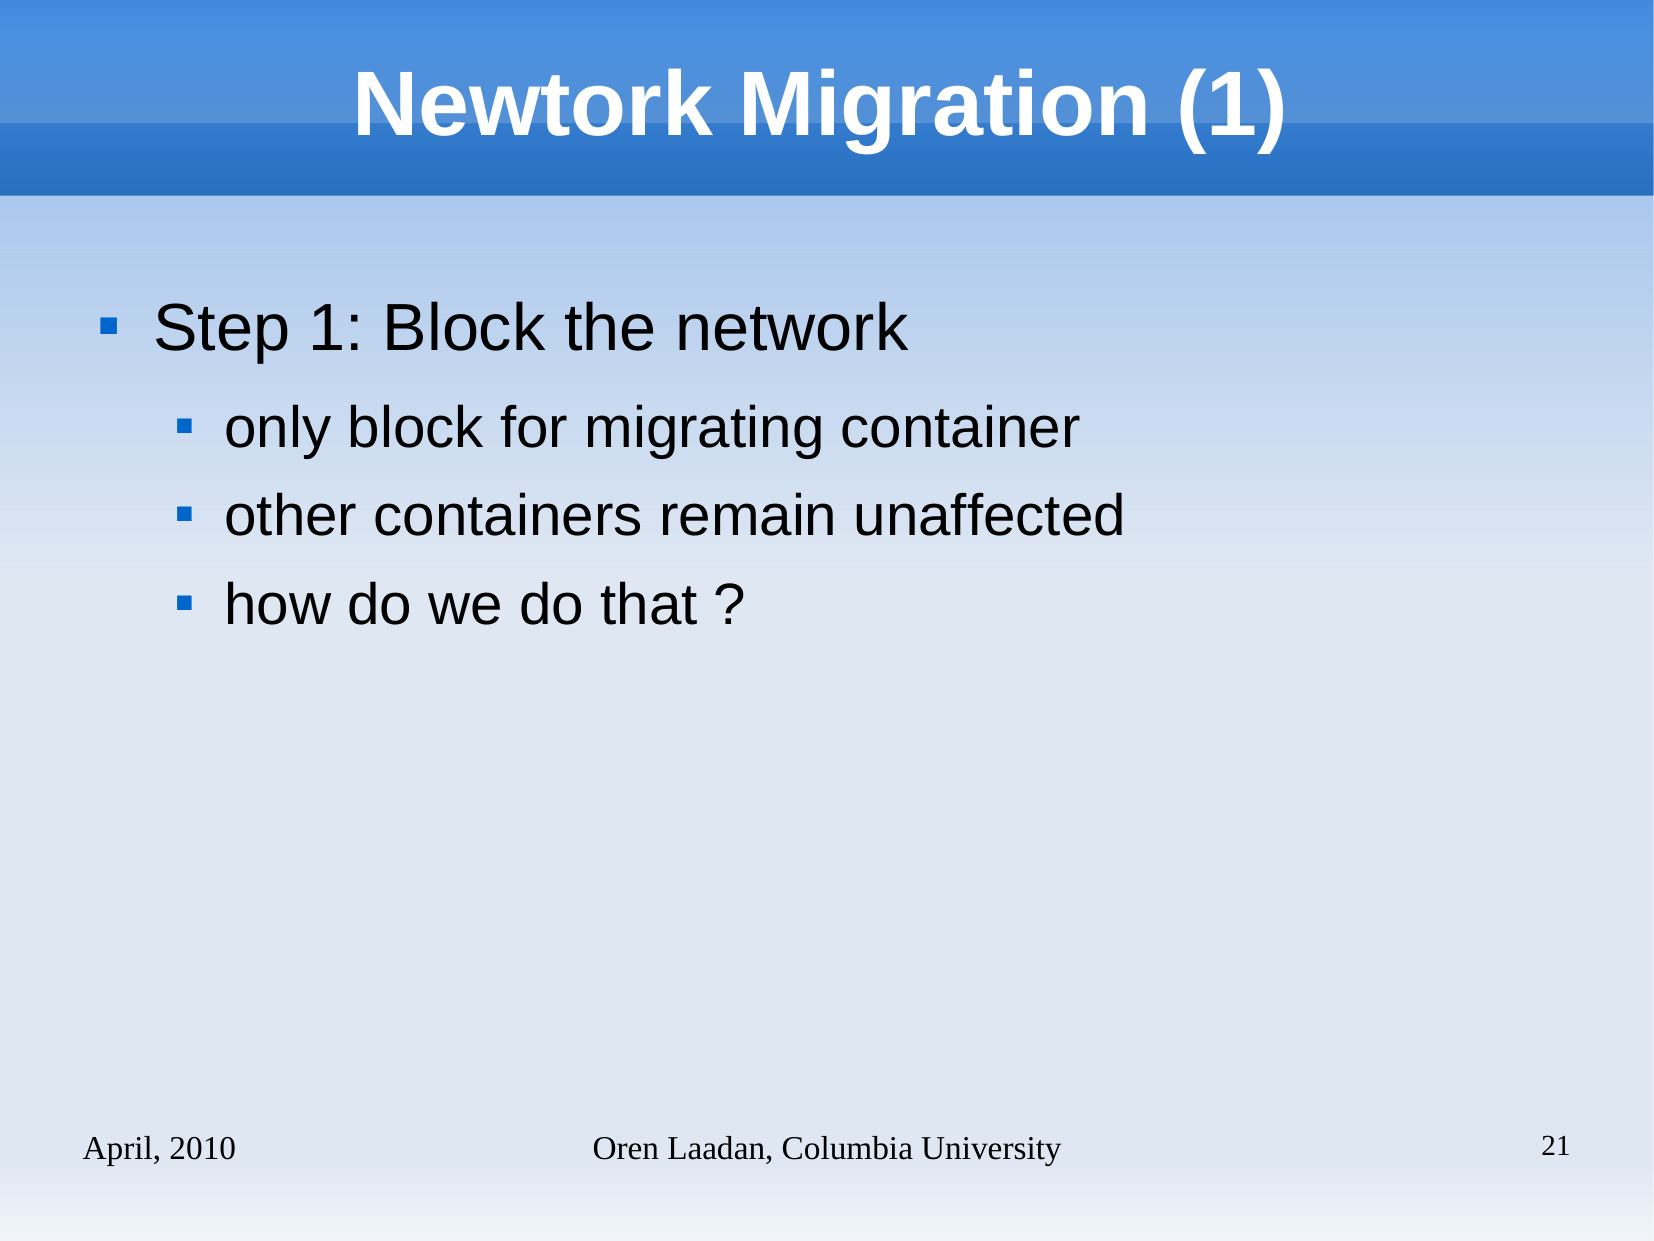

# Newtork Migration (1)
Step 1: Block the network
only block for migrating container
other containers remain unaffected
how do we do that ?
21